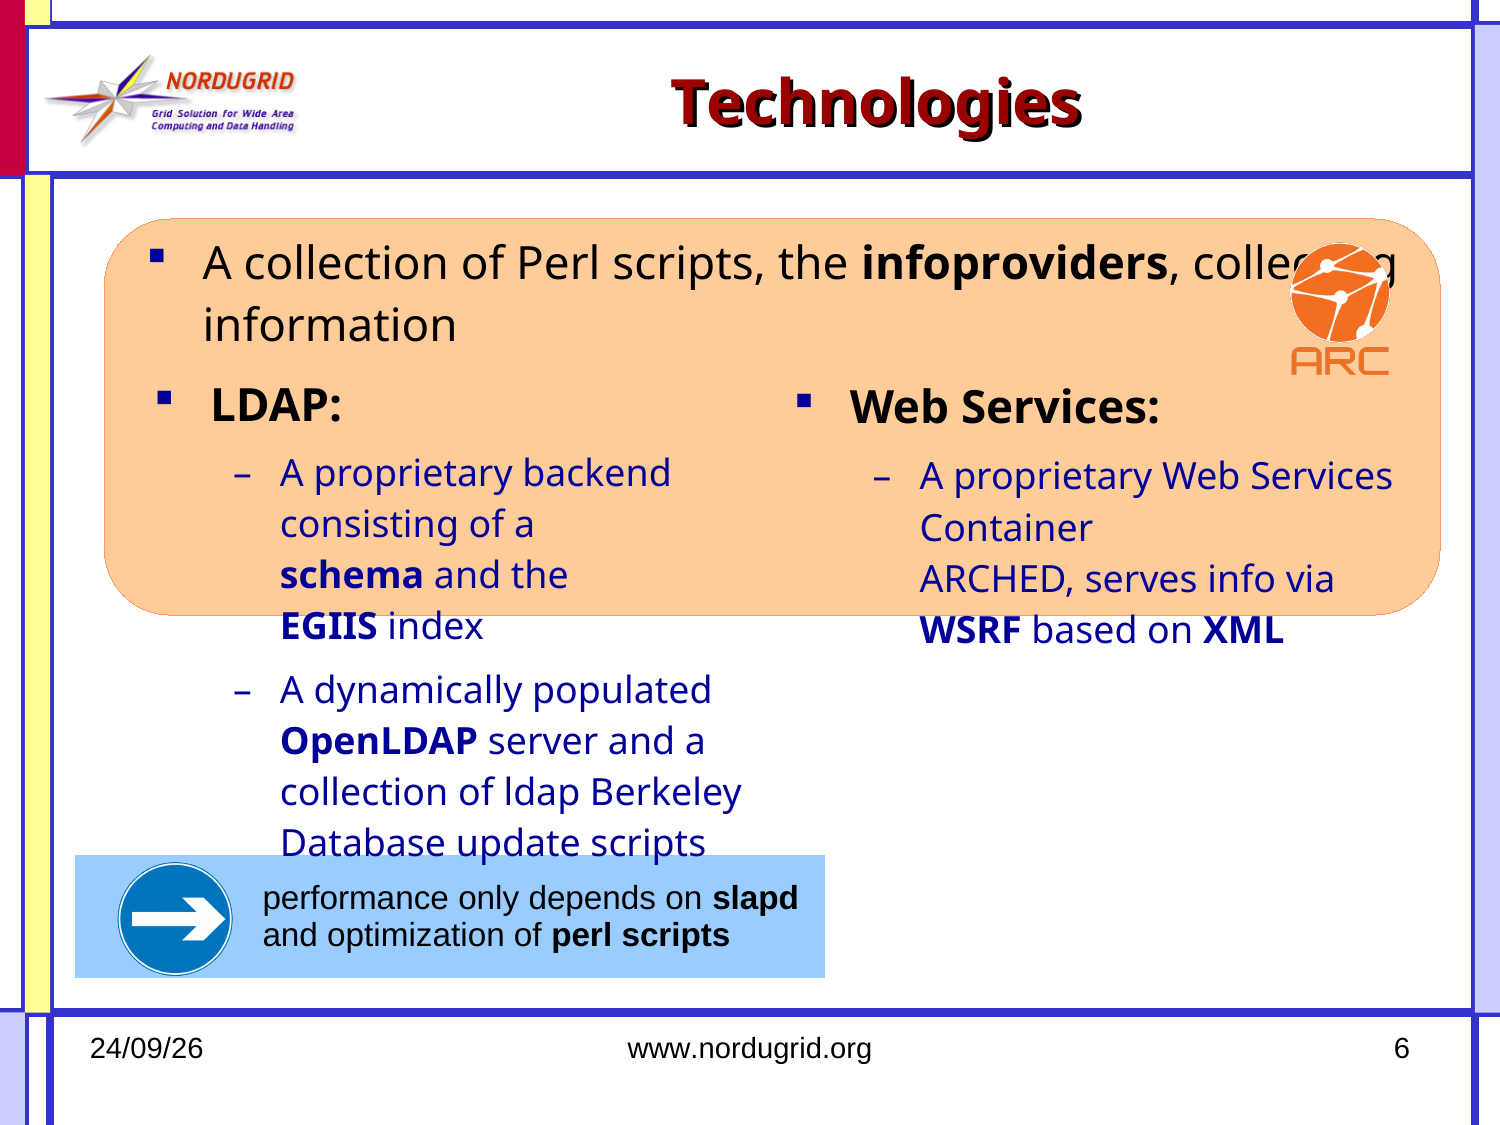

# Technologies
A collection of Perl scripts, the infoproviders, collecting information
LDAP:
A proprietary backend consisting of a
schema and the
EGIIS index
A dynamically populated OpenLDAP server and a collection of ldap Berkeley Database update scripts
Web Services:
A proprietary Web Services Container
ARCHED, serves info via WSRF based on XML
performance only depends on slapd
and optimization of perl scripts
www.nordugrid.org
6